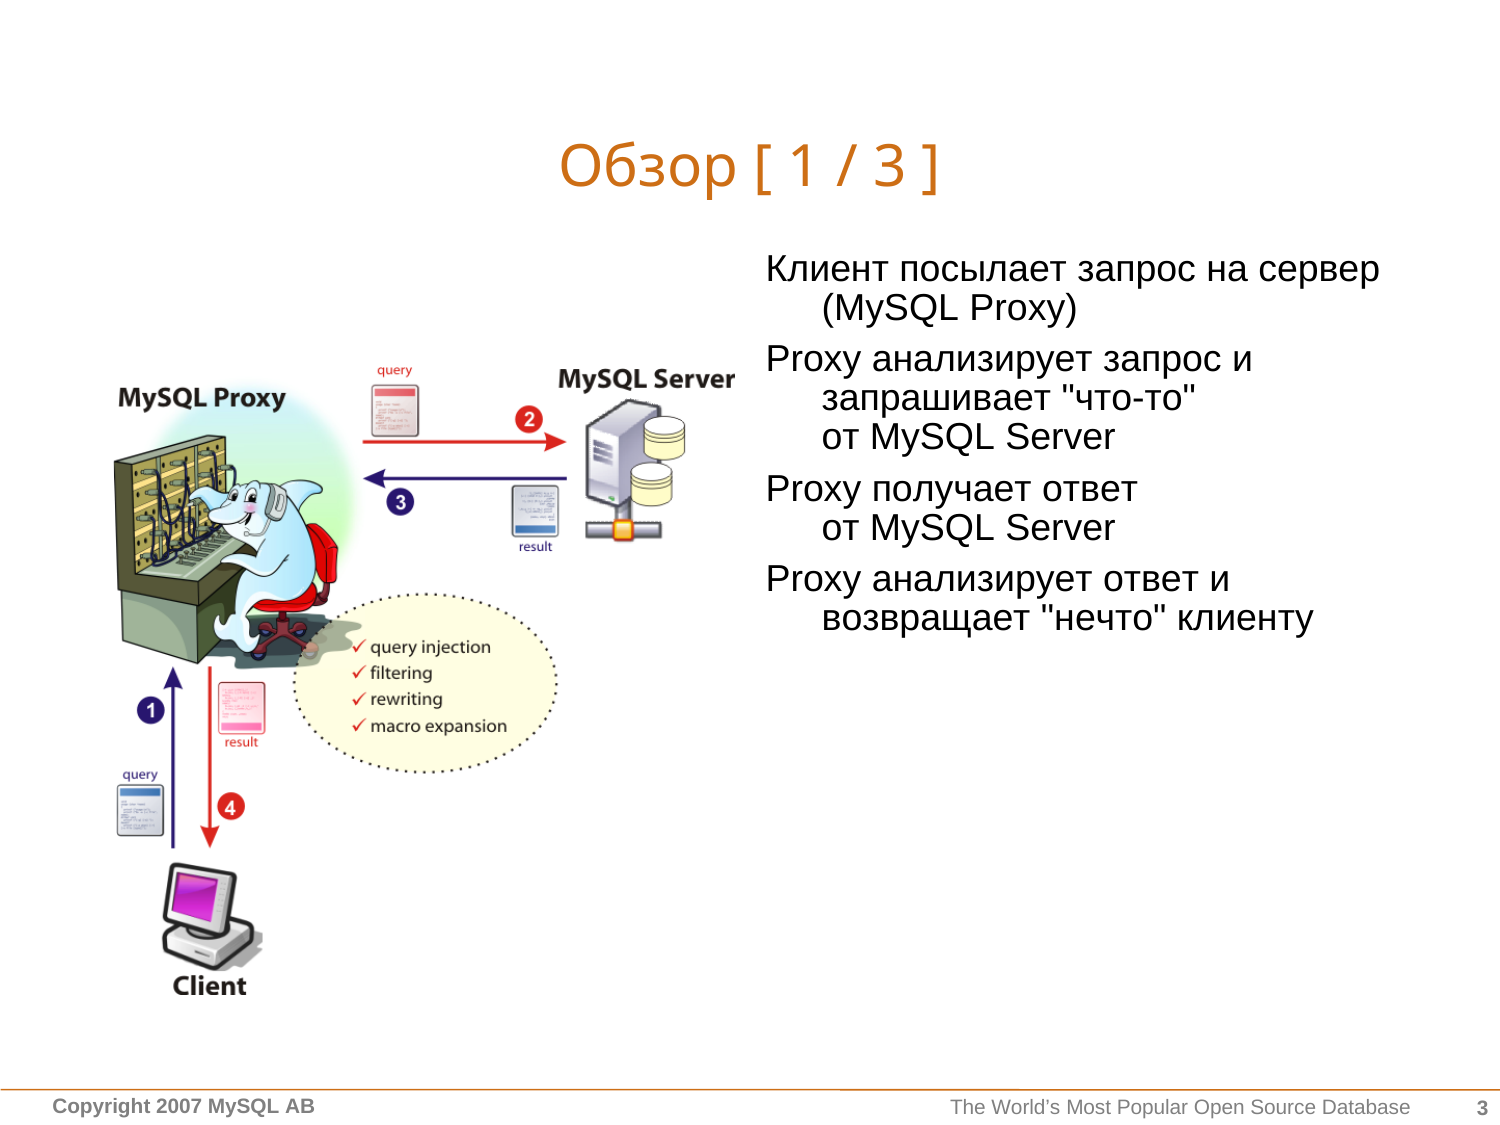

# Обзор [ 1 / 3 ]
Клиент посылает запрос на сервер (MySQL Proxy)
Proxy анализирует запрос и запрашивает "что-то"
от MySQL Server
Proxy получает ответ
от MySQL Server
Proxy анализирует ответ и возвращает "нечто" клиенту